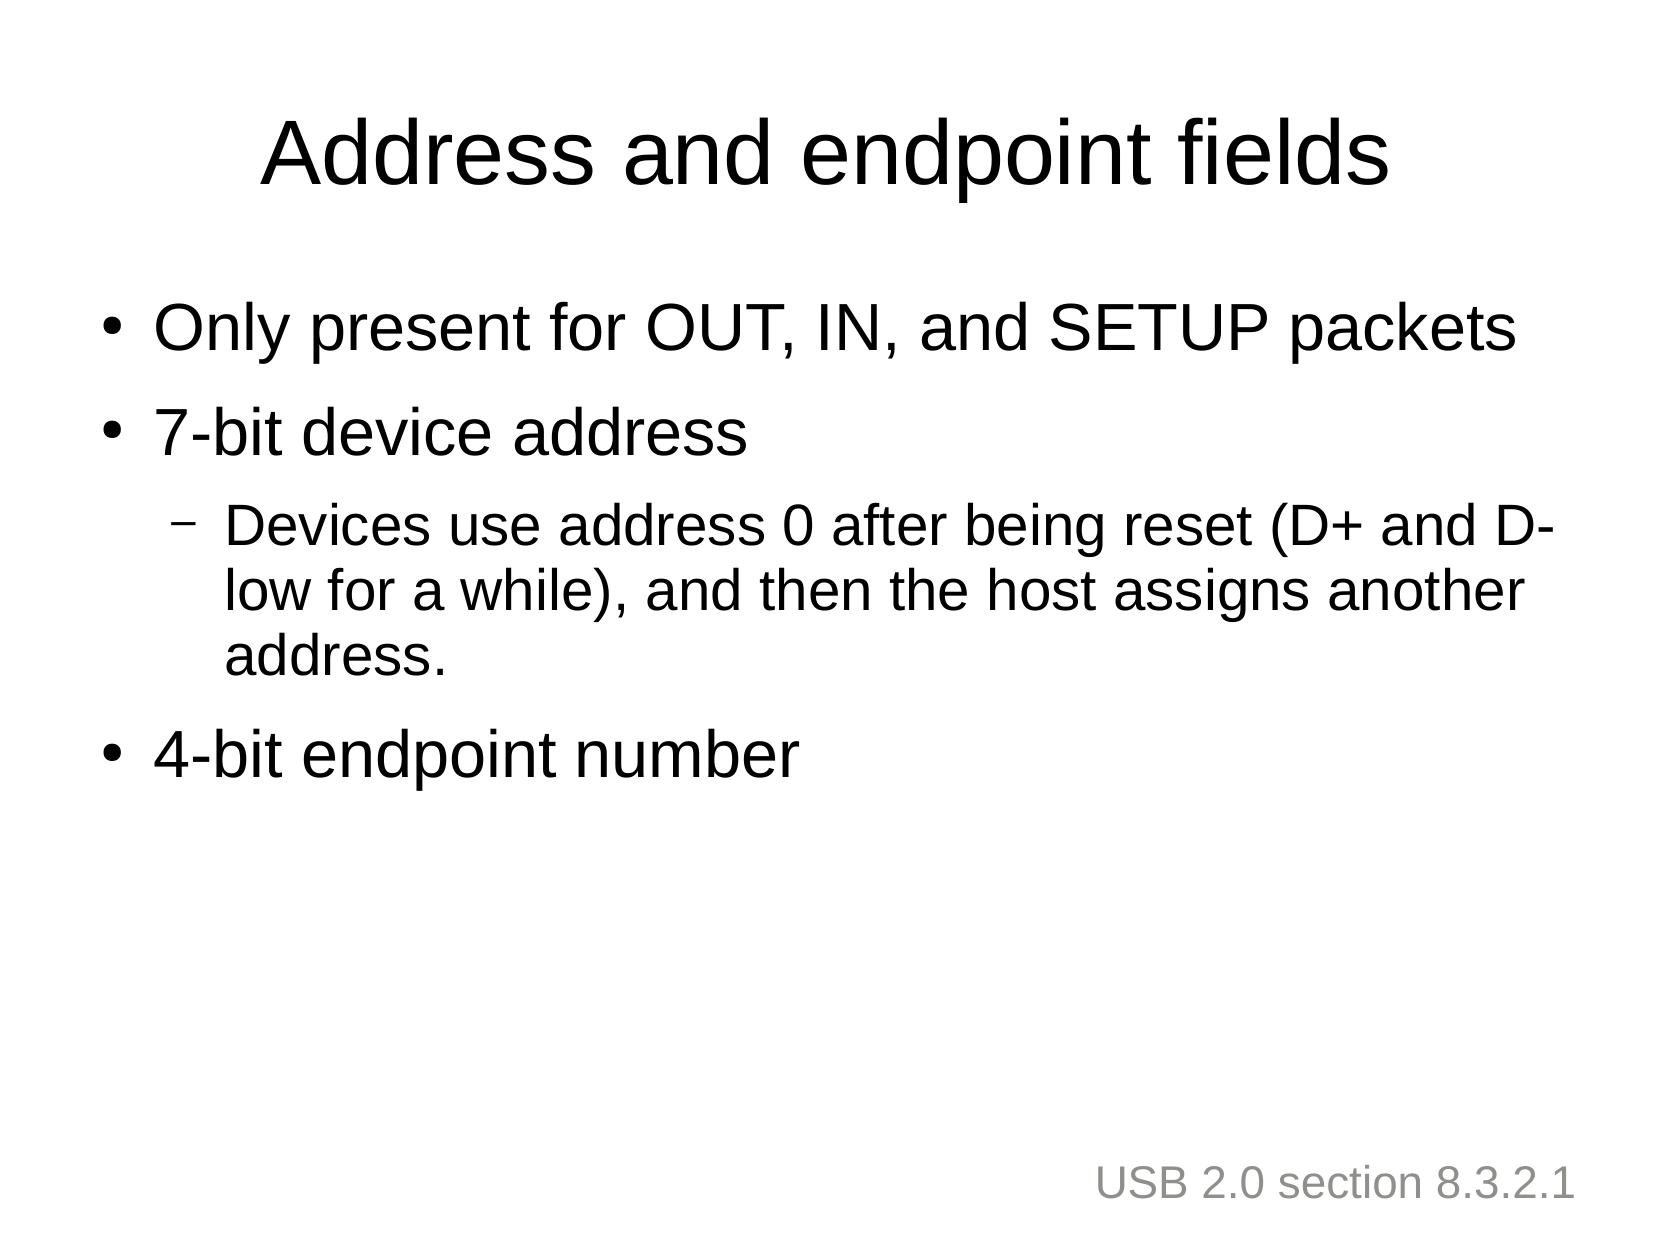

# Address and endpoint fields
Only present for OUT, IN, and SETUP packets
7-bit device address
Devices use address 0 after being reset (D+ and D- low for a while), and then the host assigns another address.
4-bit endpoint number
USB 2.0 section 8.3.2.1